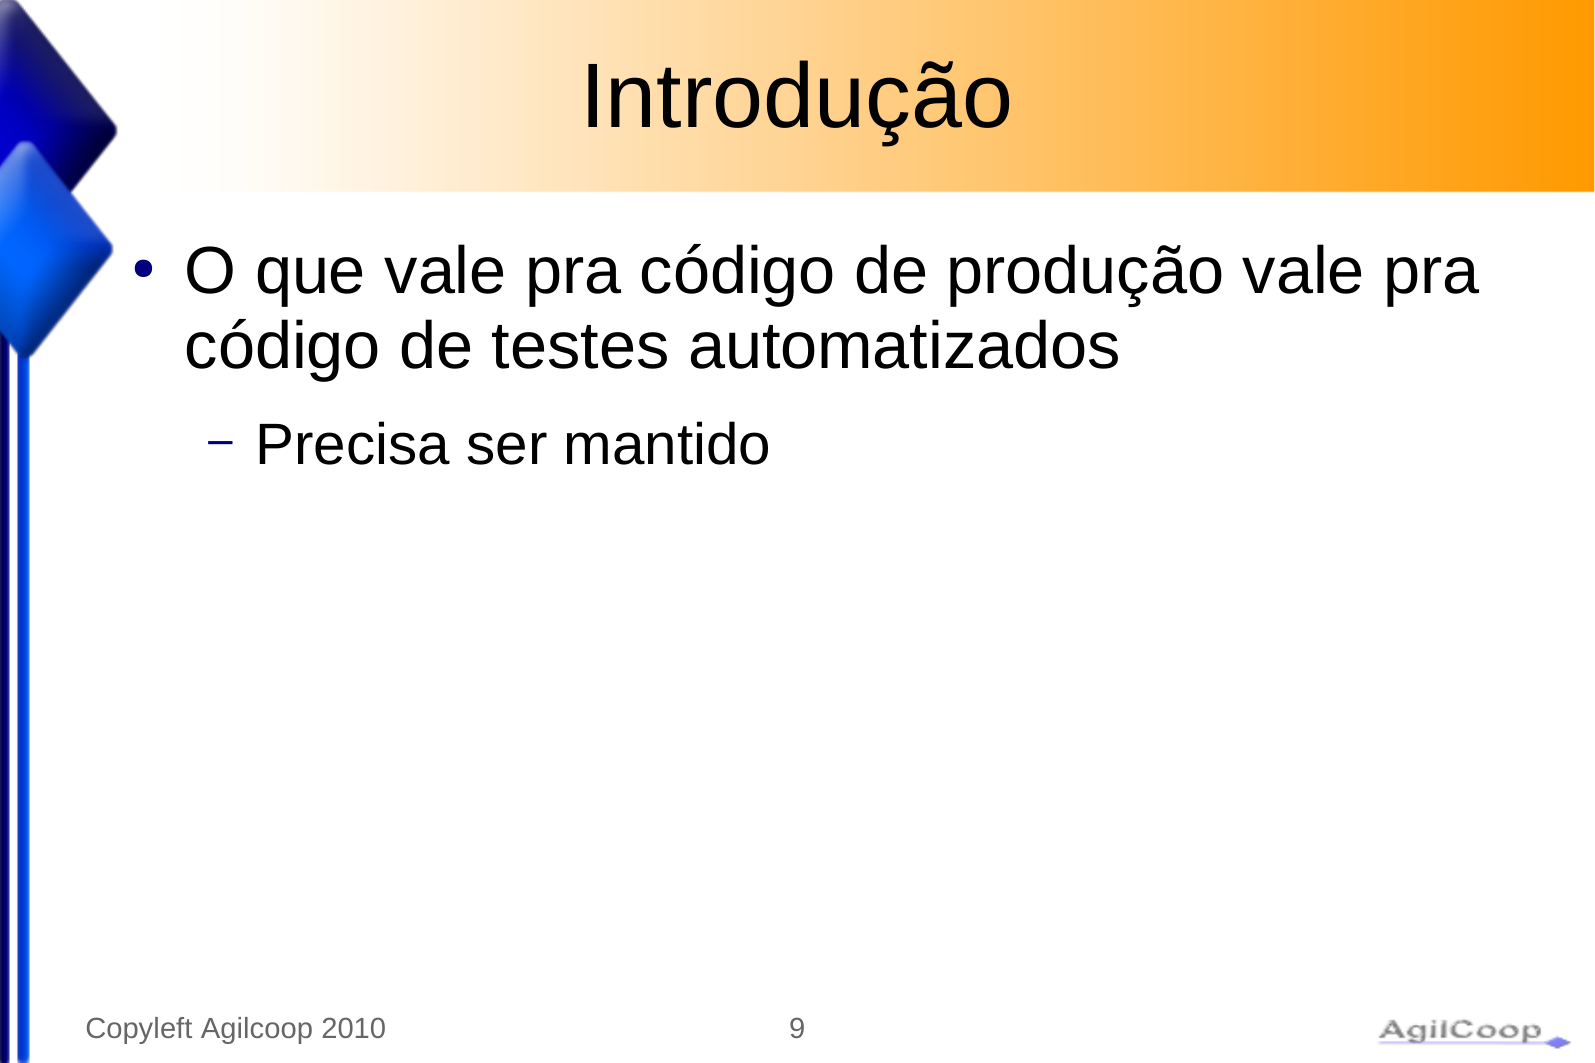

# Introdução
O que vale pra código de produção vale pra código de testes automatizados
Precisa ser mantido
Copyleft Agilcoop 2010
9